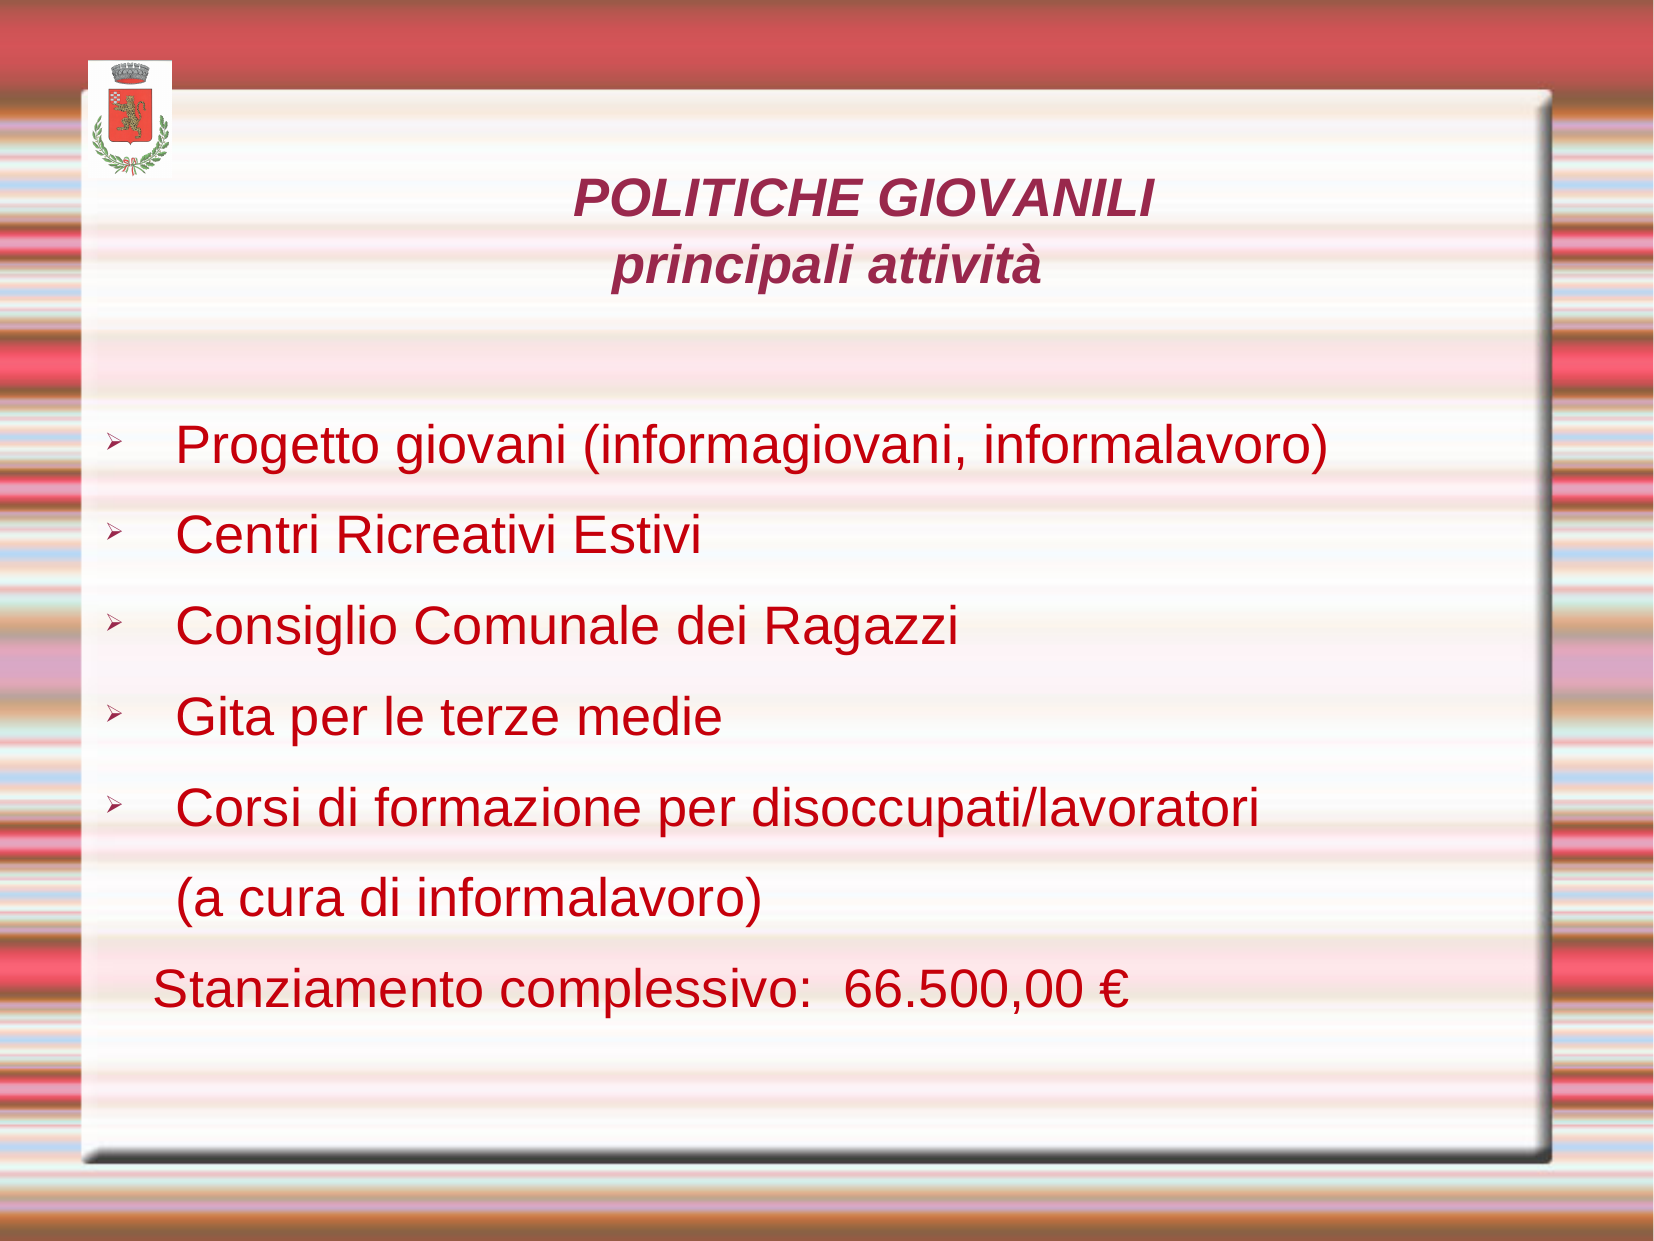

# POLITICHE GIOVANILI principali attività
Progetto giovani (informagiovani, informalavoro)
Centri Ricreativi Estivi
Consiglio Comunale dei Ragazzi
Gita per le terze medie
Corsi di formazione per disoccupati/lavoratori
(a cura di informalavoro)
 Stanziamento complessivo: 66.500,00 €